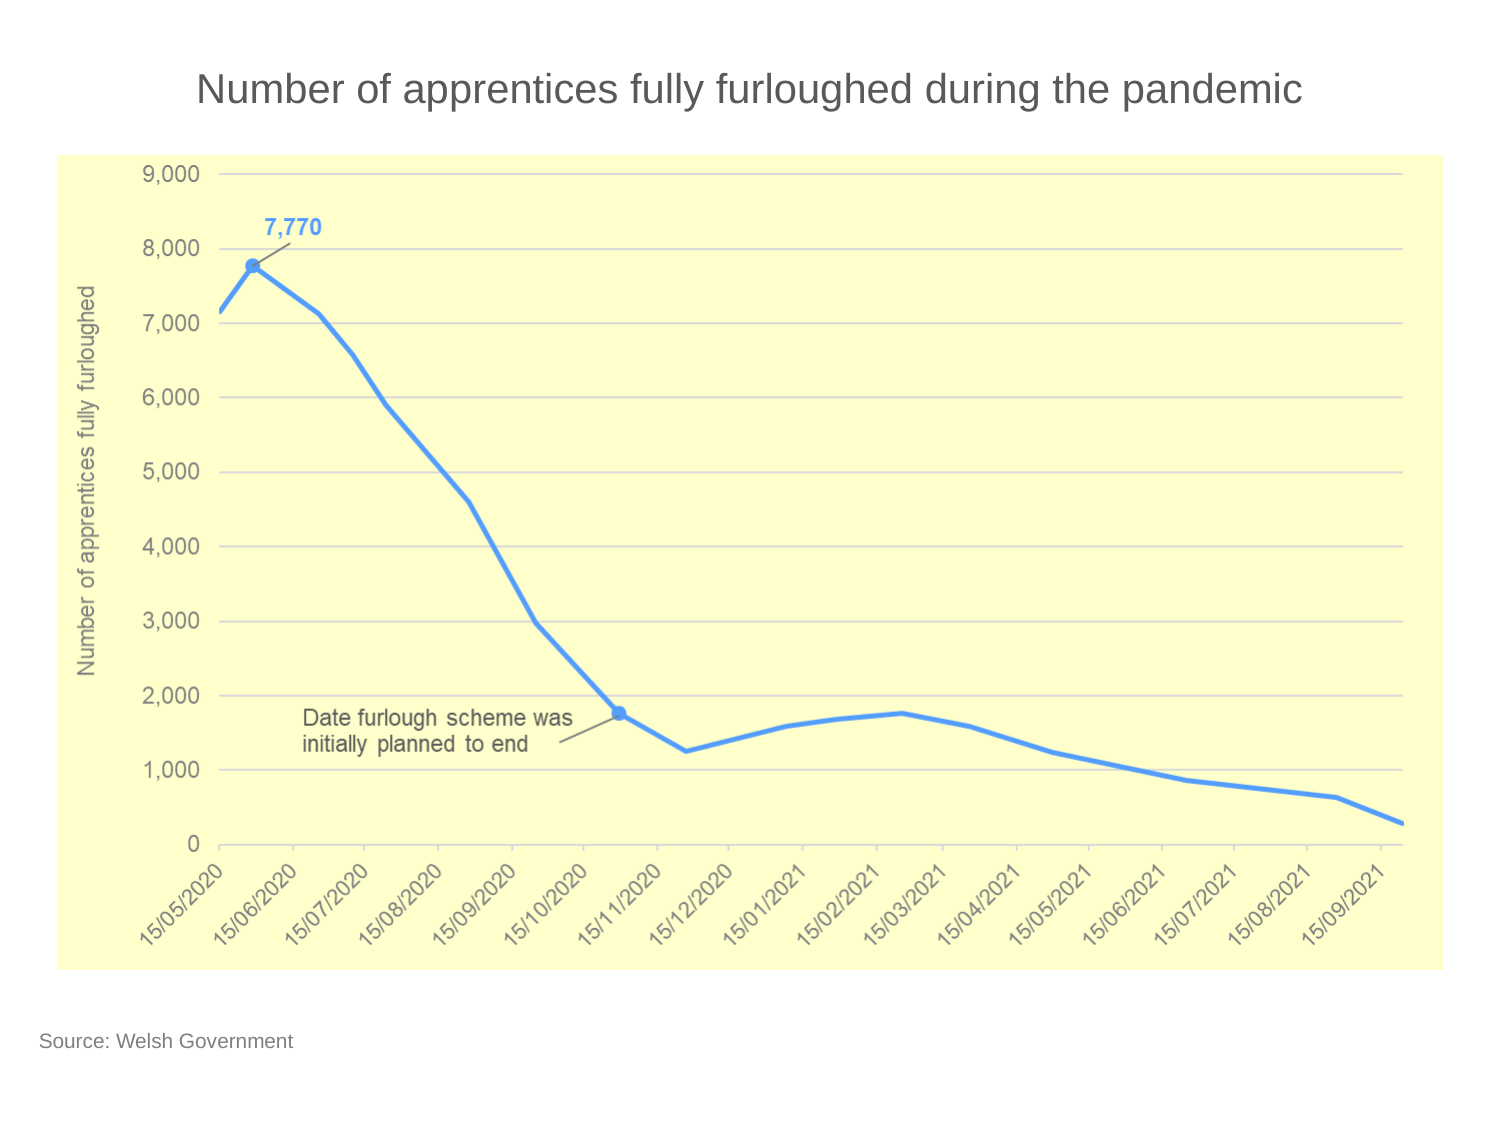

# Number of apprentices fully furloughed during the pandemic
Source: Welsh Government